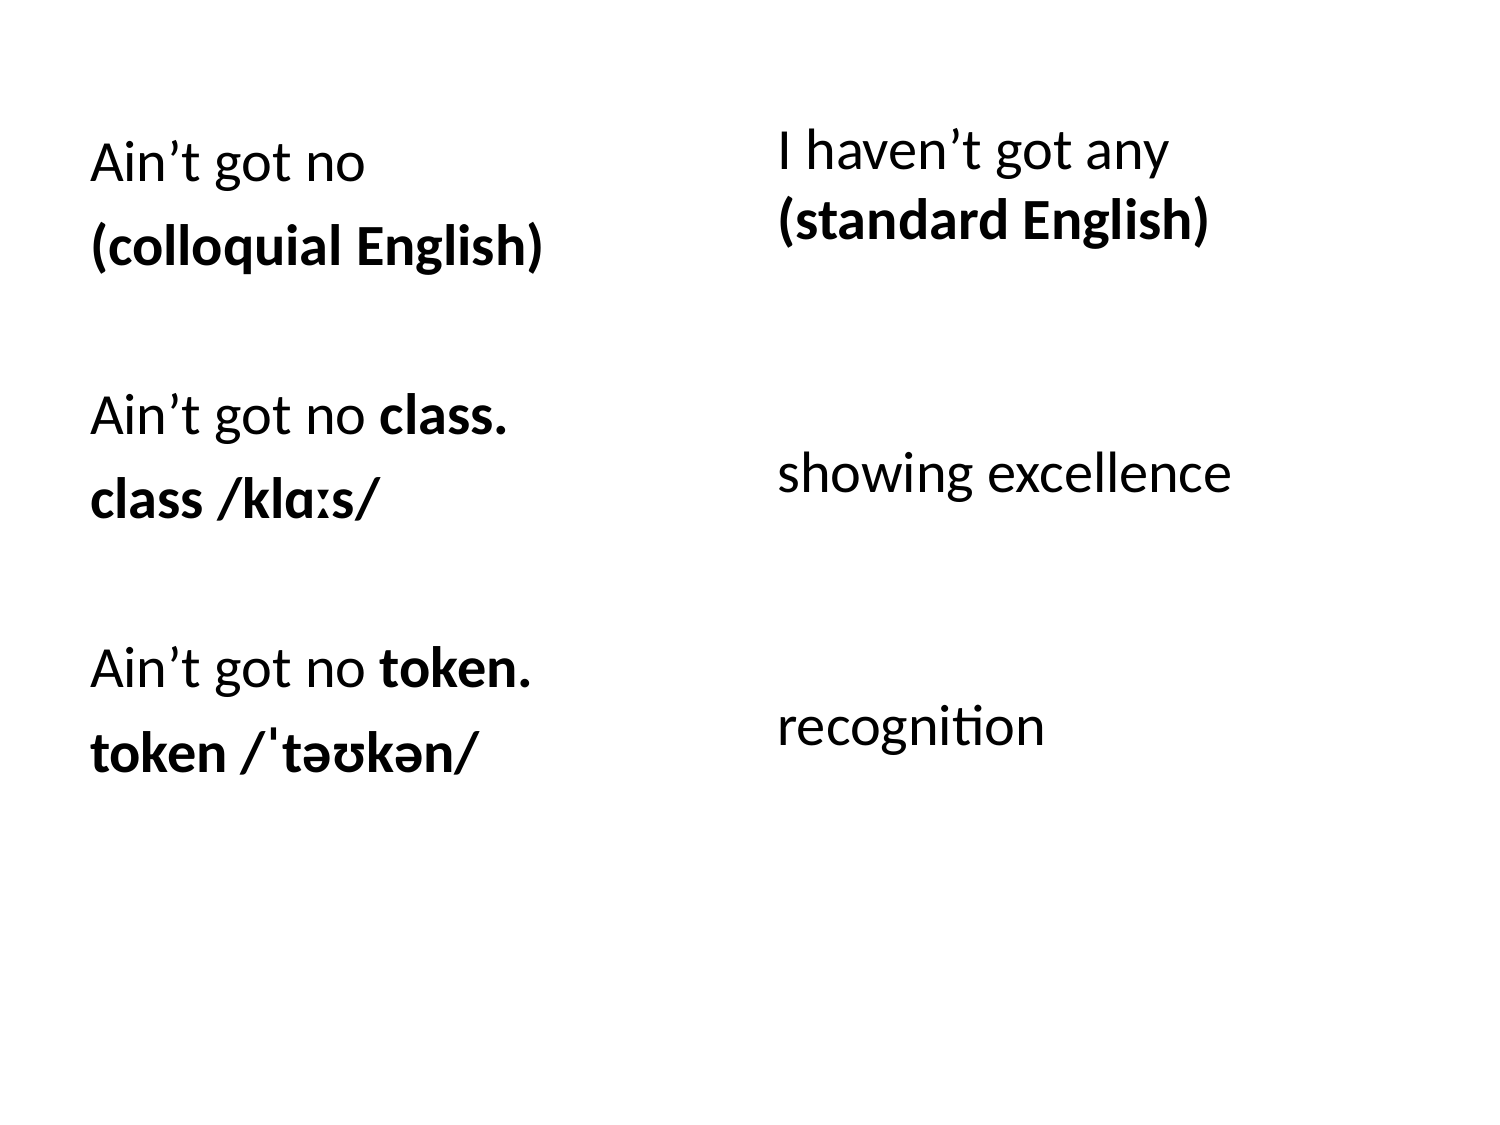

I haven’t got any (standard English)
showing excellence
recognition
# Ain’t got no
(colloquial English)
Ain’t got no class.
class /klɑːs/
Ain’t got no token.
token /ˈtəʊkən/